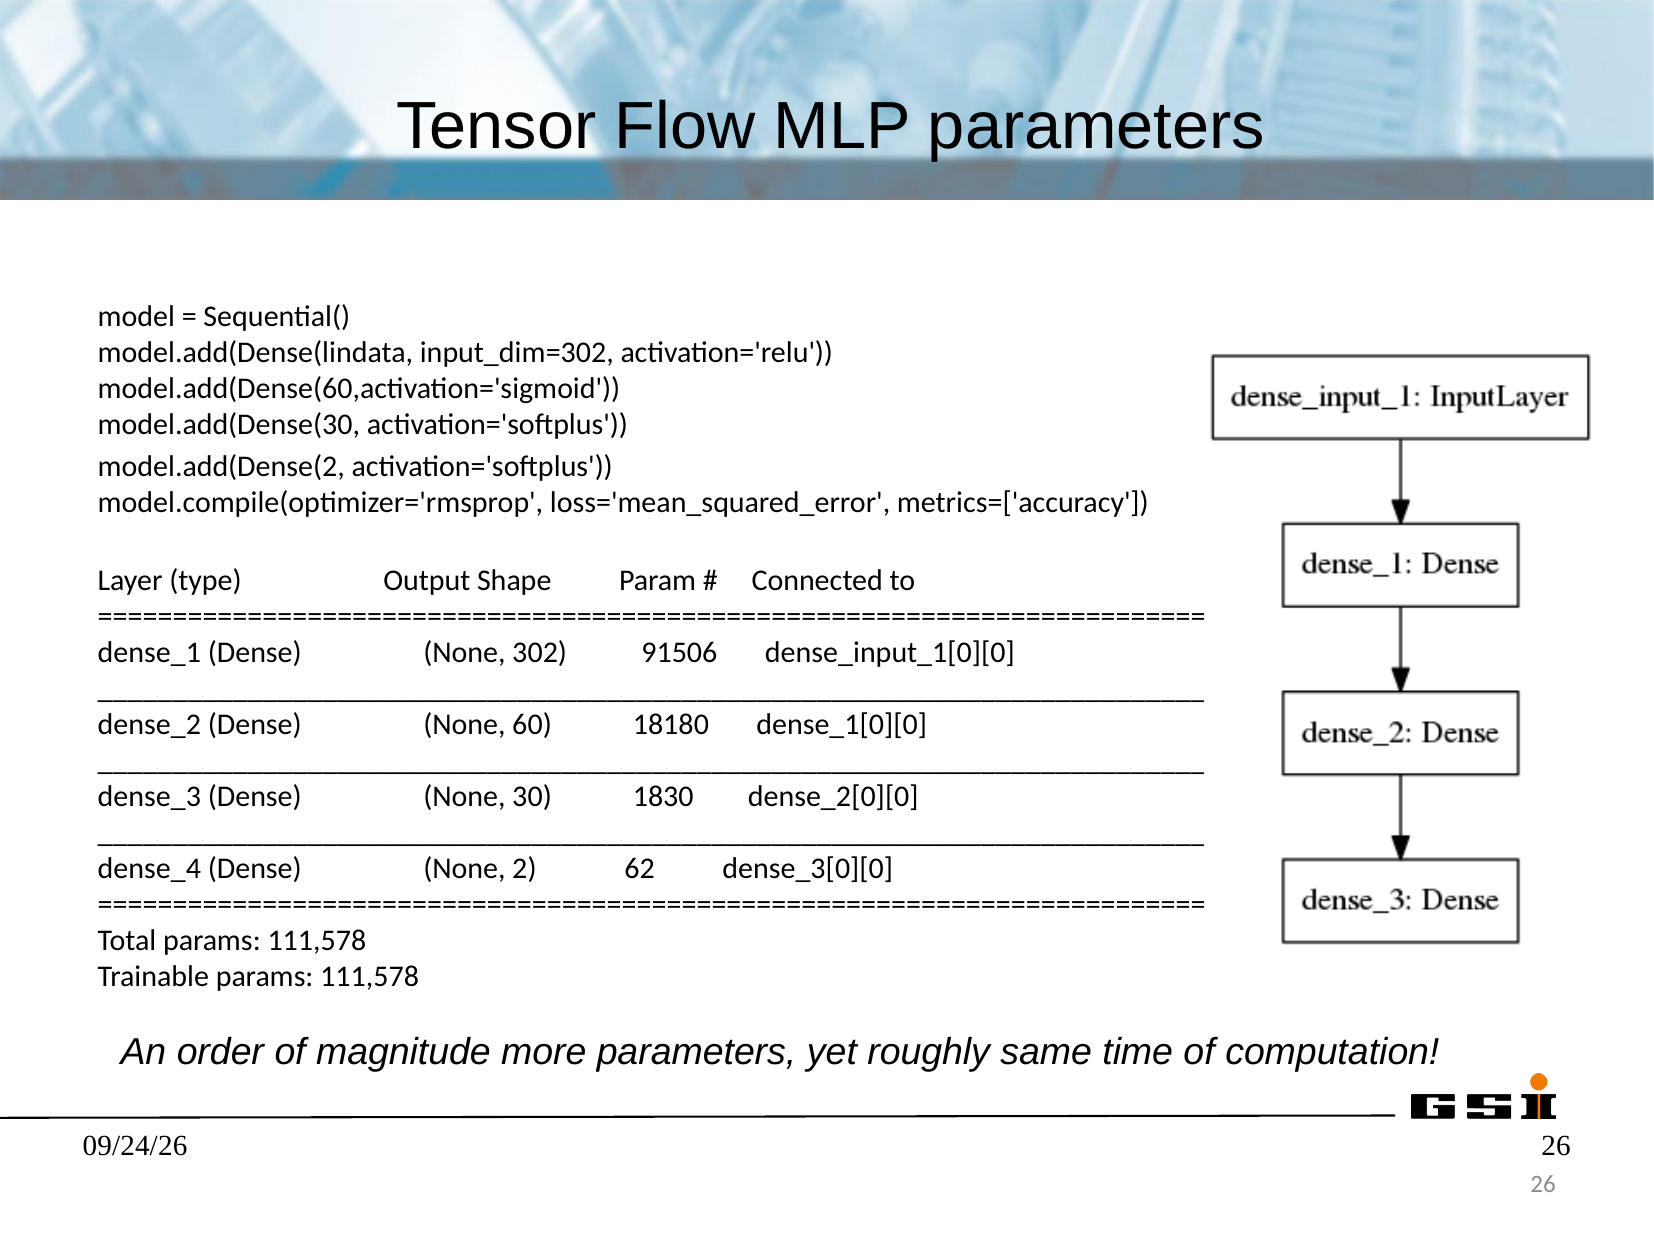

# Tensor Flow MLP parameters
model = Sequential()
model.add(Dense(lindata, input_dim=302, activation='relu'))
model.add(Dense(60,activation='sigmoid'))
model.add(Dense(30, activation='softplus'))
model.add(Dense(2, activation='softplus'))
model.compile(optimizer='rmsprop', loss='mean_squared_error', metrics=['accuracy'])
Layer (type)                     Output Shape          Param #     Connected to                    
====================================================================================================
dense_1 (Dense)                  (None, 302)           91506       dense_input_1[0][0]             
____________________________________________________________________________________________________
dense_2 (Dense)                  (None, 60)            18180       dense_1[0][0]                   
____________________________________________________________________________________________________
dense_3 (Dense)                  (None, 30)            1830        dense_2[0][0]                   
____________________________________________________________________________________________________
dense_4 (Dense)                  (None, 2)             62          dense_3[0][0]                   
====================================================================================================
Total params: 111,578
Trainable params: 111,578
An order of magnitude more parameters, yet roughly same time of computation!
26